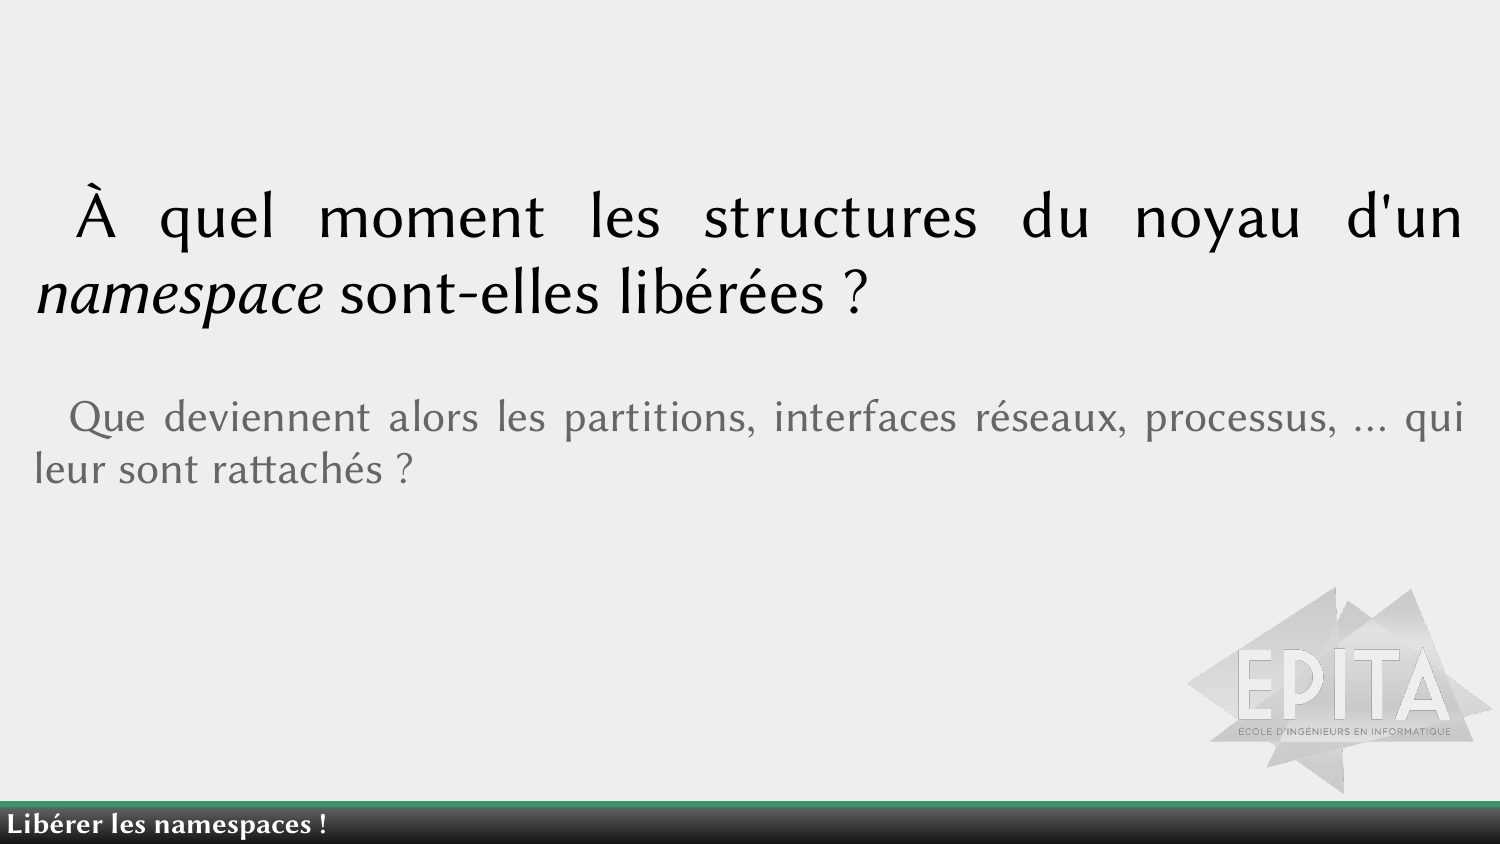

À quel moment les structures du noyau d'un namespace sont-elles libérées ?
Que deviennent alors les partitions, interfaces réseaux, processus, … qui leur sont rattachés ?
# Libérer les namespaces !